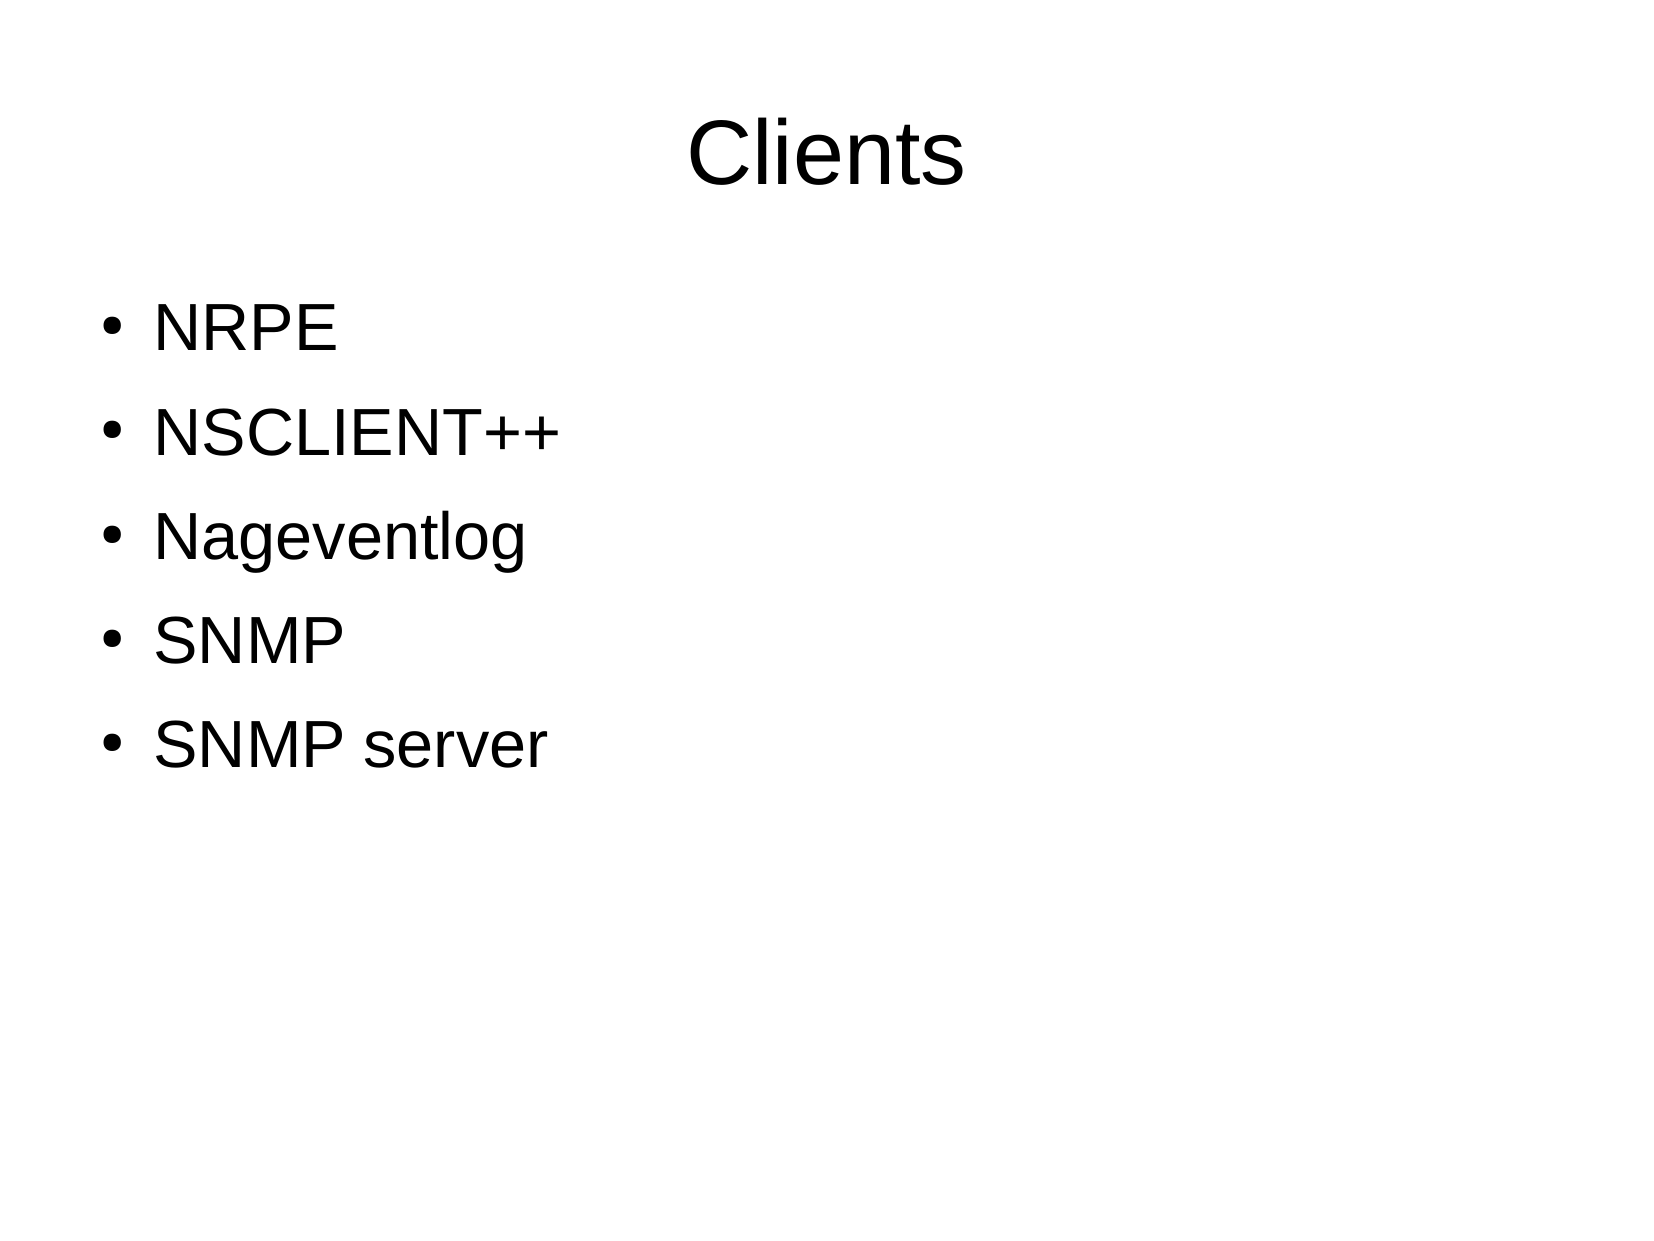

# Clients
NRPE
NSCLIENT++
Nageventlog
SNMP
SNMP server